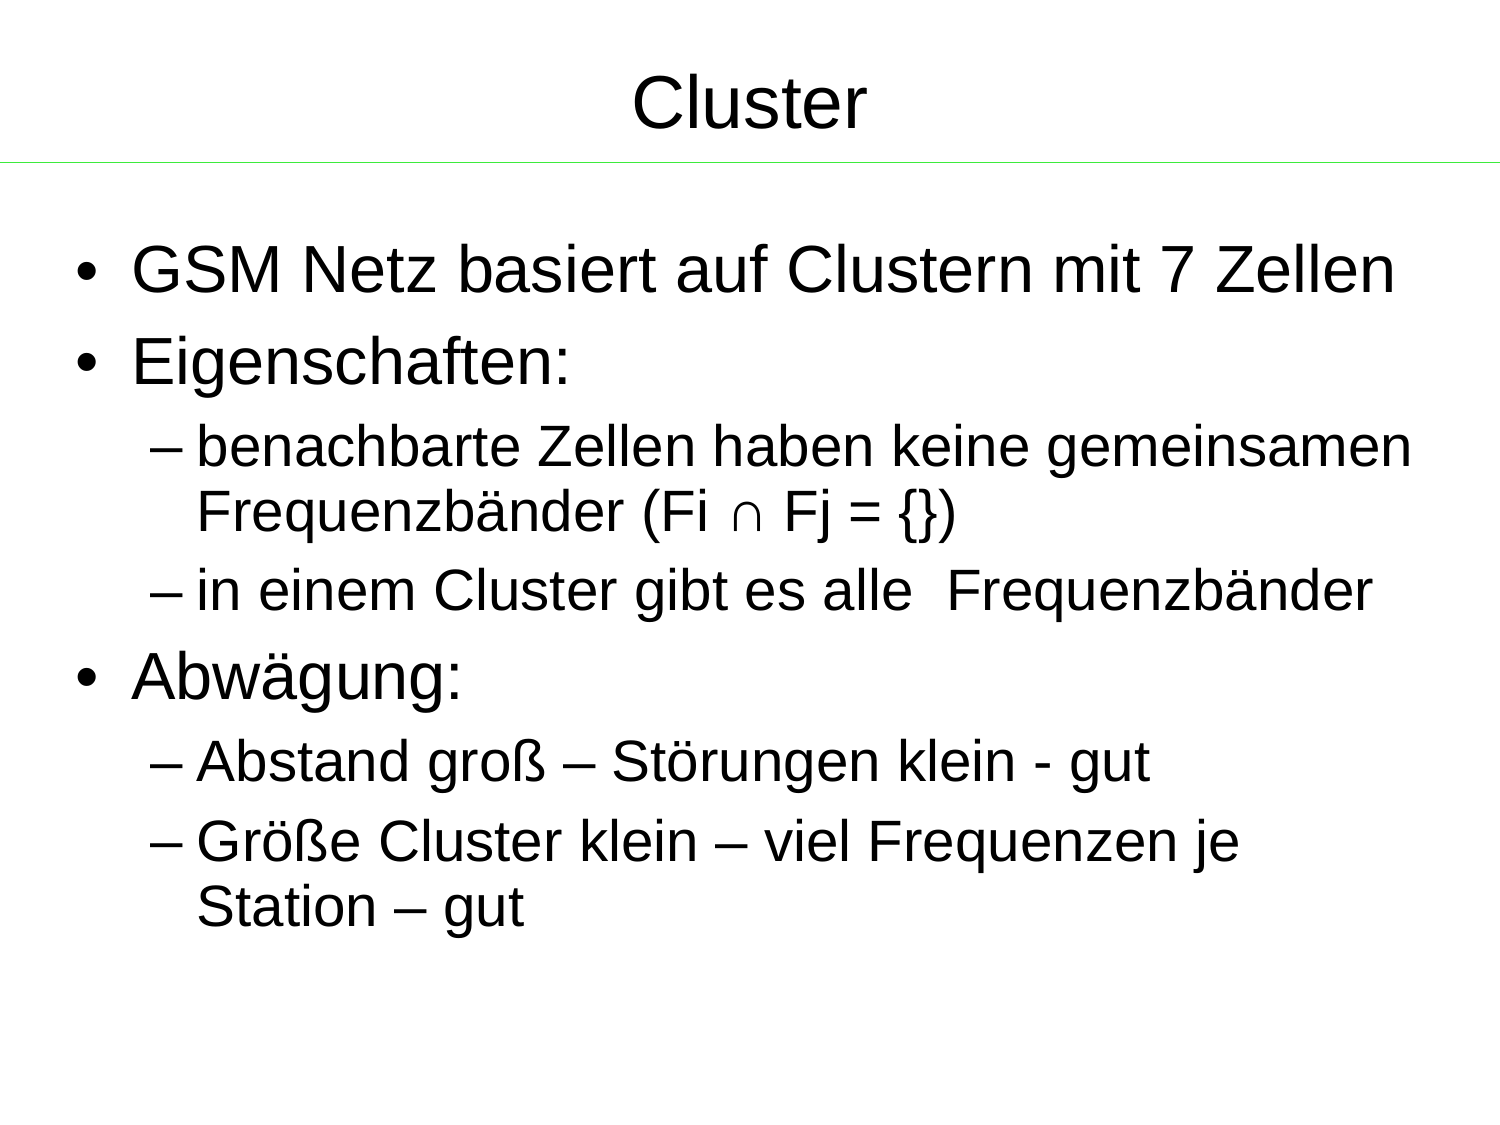

# Cluster
GSM Netz basiert auf Clustern mit 7 Zellen
Eigenschaften:
benachbarte Zellen haben keine gemeinsamen Frequenzbänder (Fi ∩ Fj = {})
in einem Cluster gibt es alle Frequenzbänder
Abwägung:
Abstand groß – Störungen klein - gut
Größe Cluster klein – viel Frequenzen je Station – gut